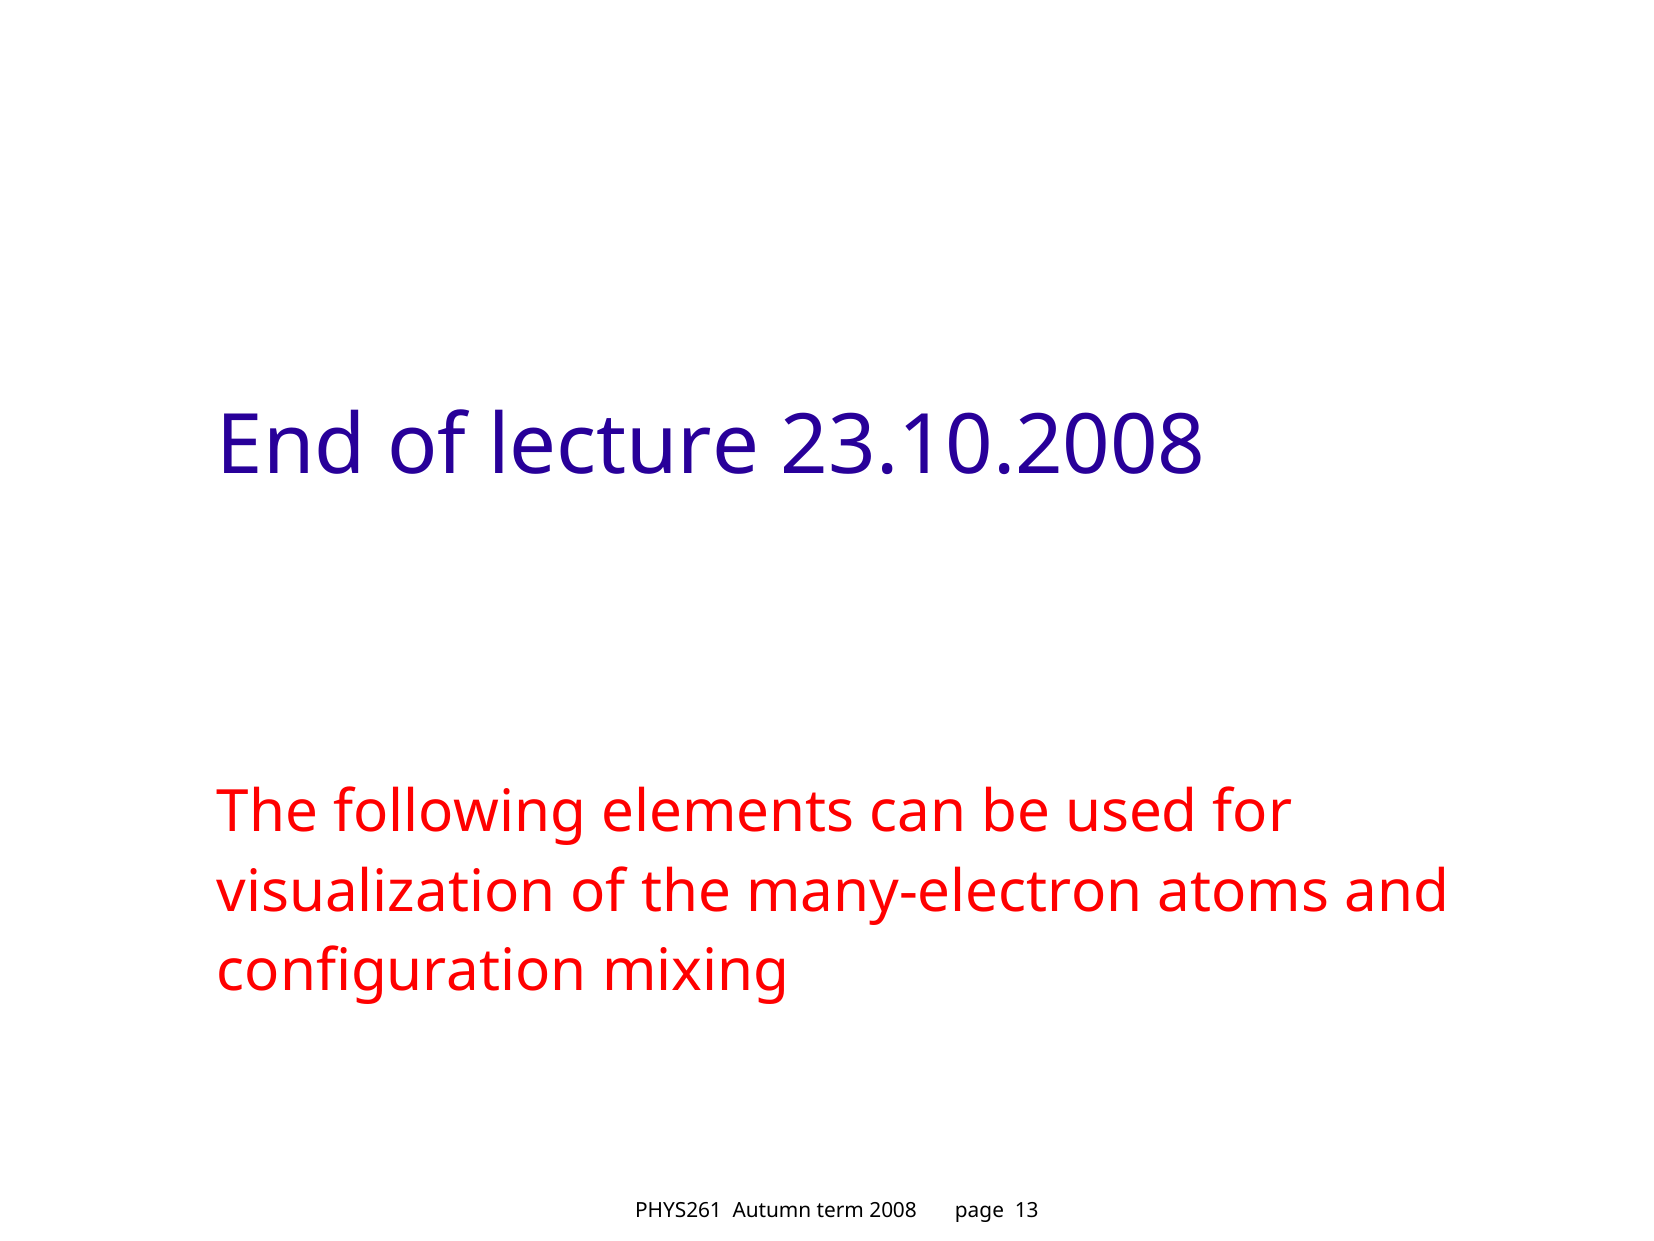

End of lecture 23.10.2008
The following elements can be used for visualization of the many-electron atoms and configuration mixing